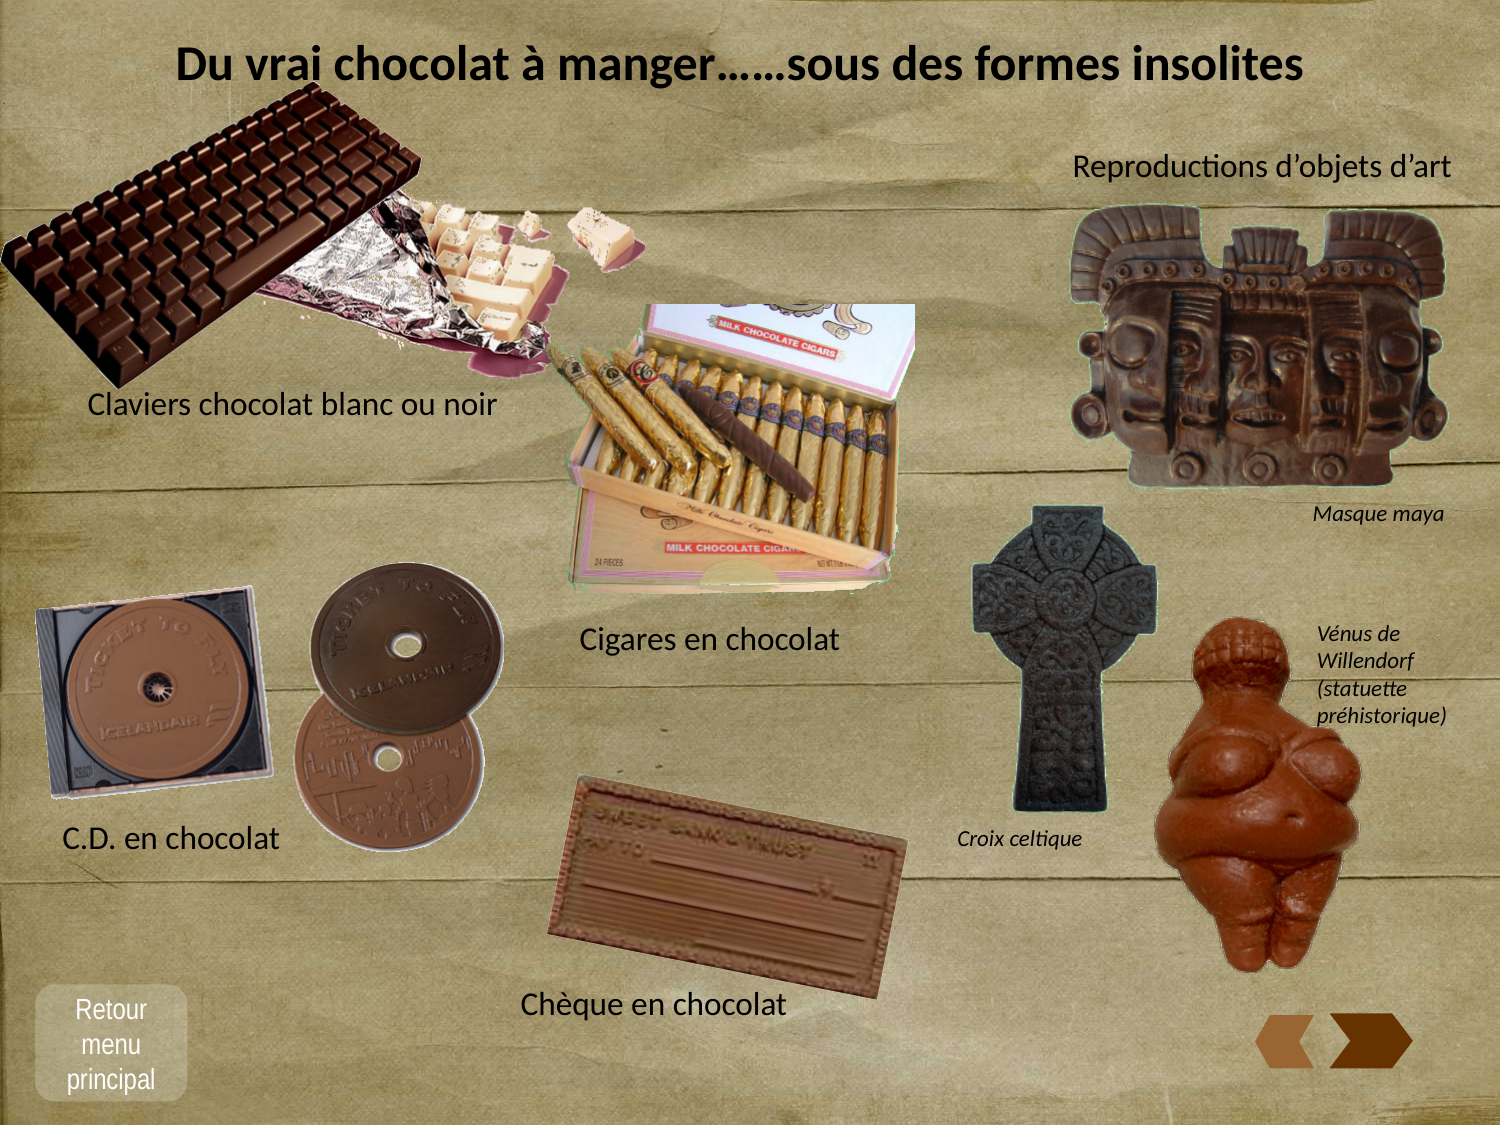

Du vrai chocolat à manger……sous des formes insolites
#
Reproductions d’objets d’art
Claviers chocolat blanc ou noir
Masque maya
Cigares en chocolat
Vénus de Willendorf (statuette préhistorique)
C.D. en chocolat
Croix celtique
Chèque en chocolat
Retour menu
principal